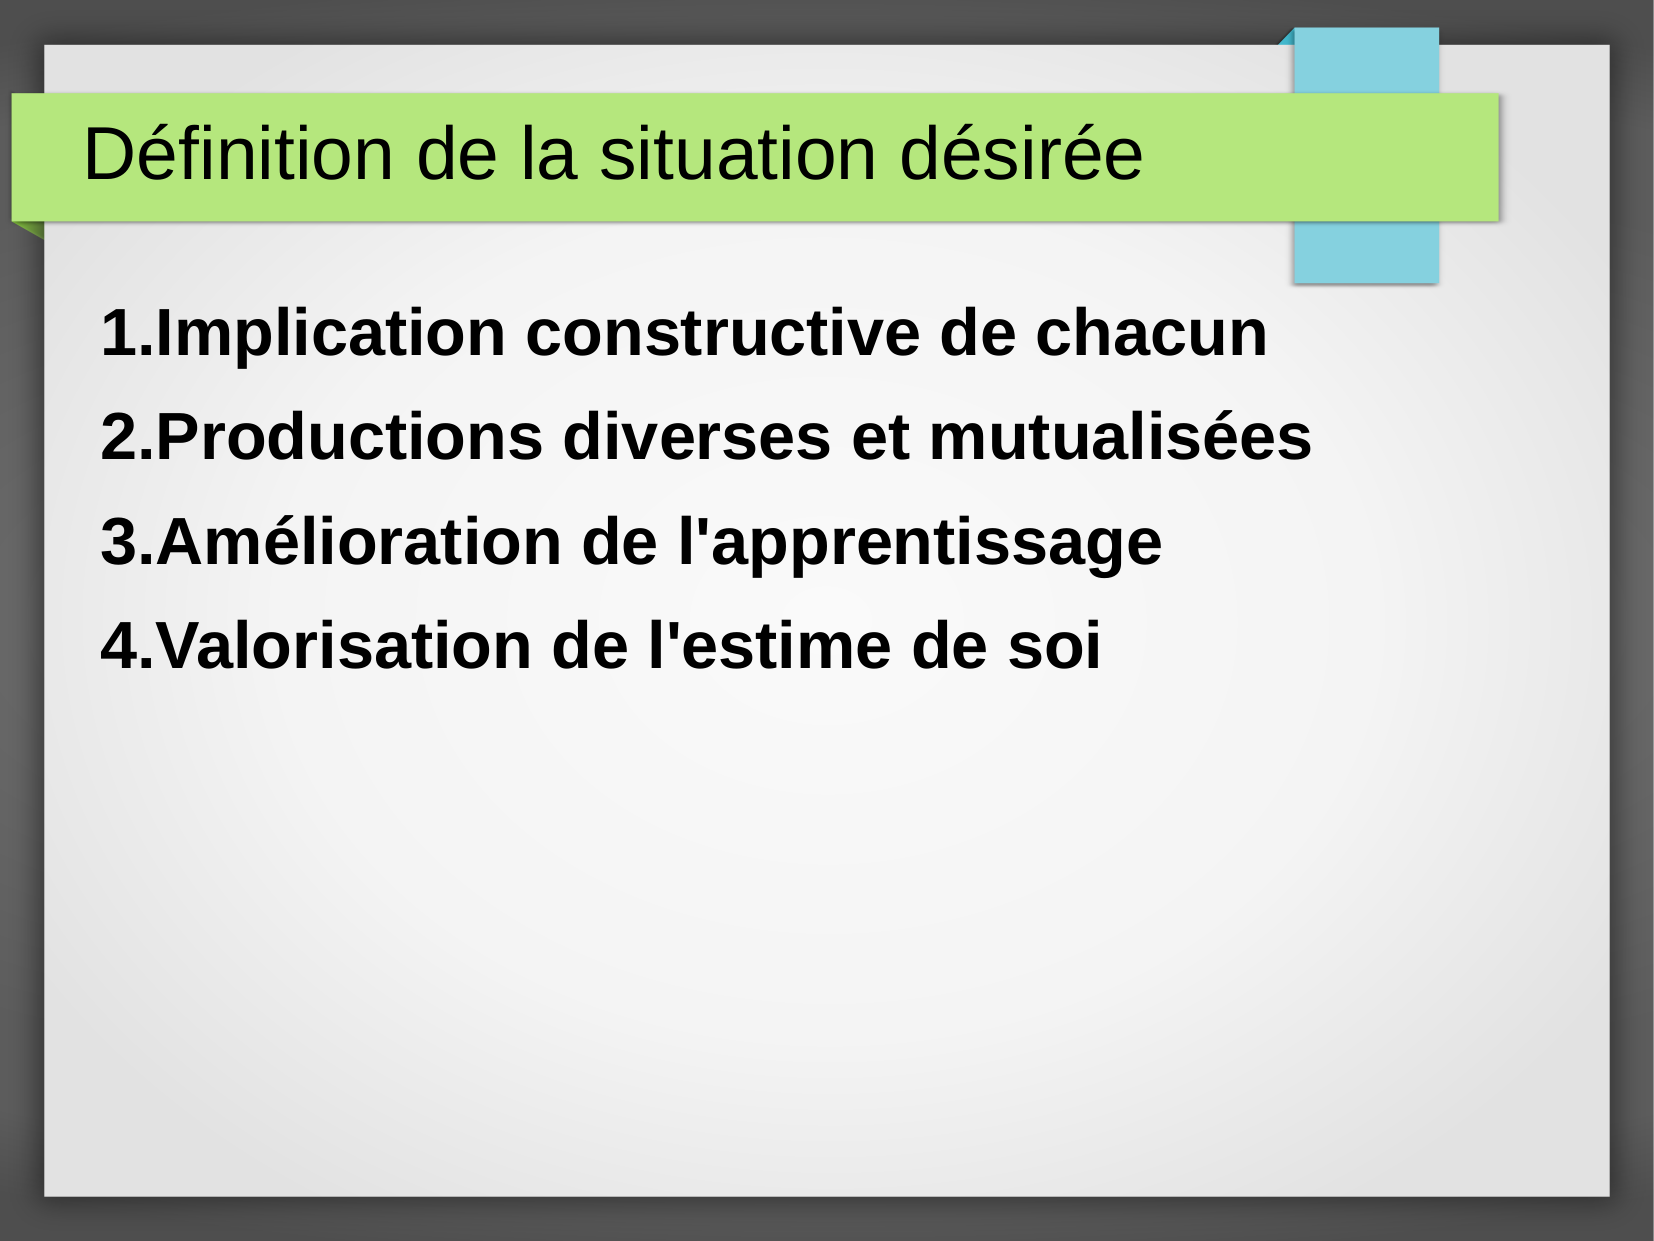

# Définition de la situation désirée
Implication constructive de chacun
Productions diverses et mutualisées
Amélioration de l'apprentissage
Valorisation de l'estime de soi